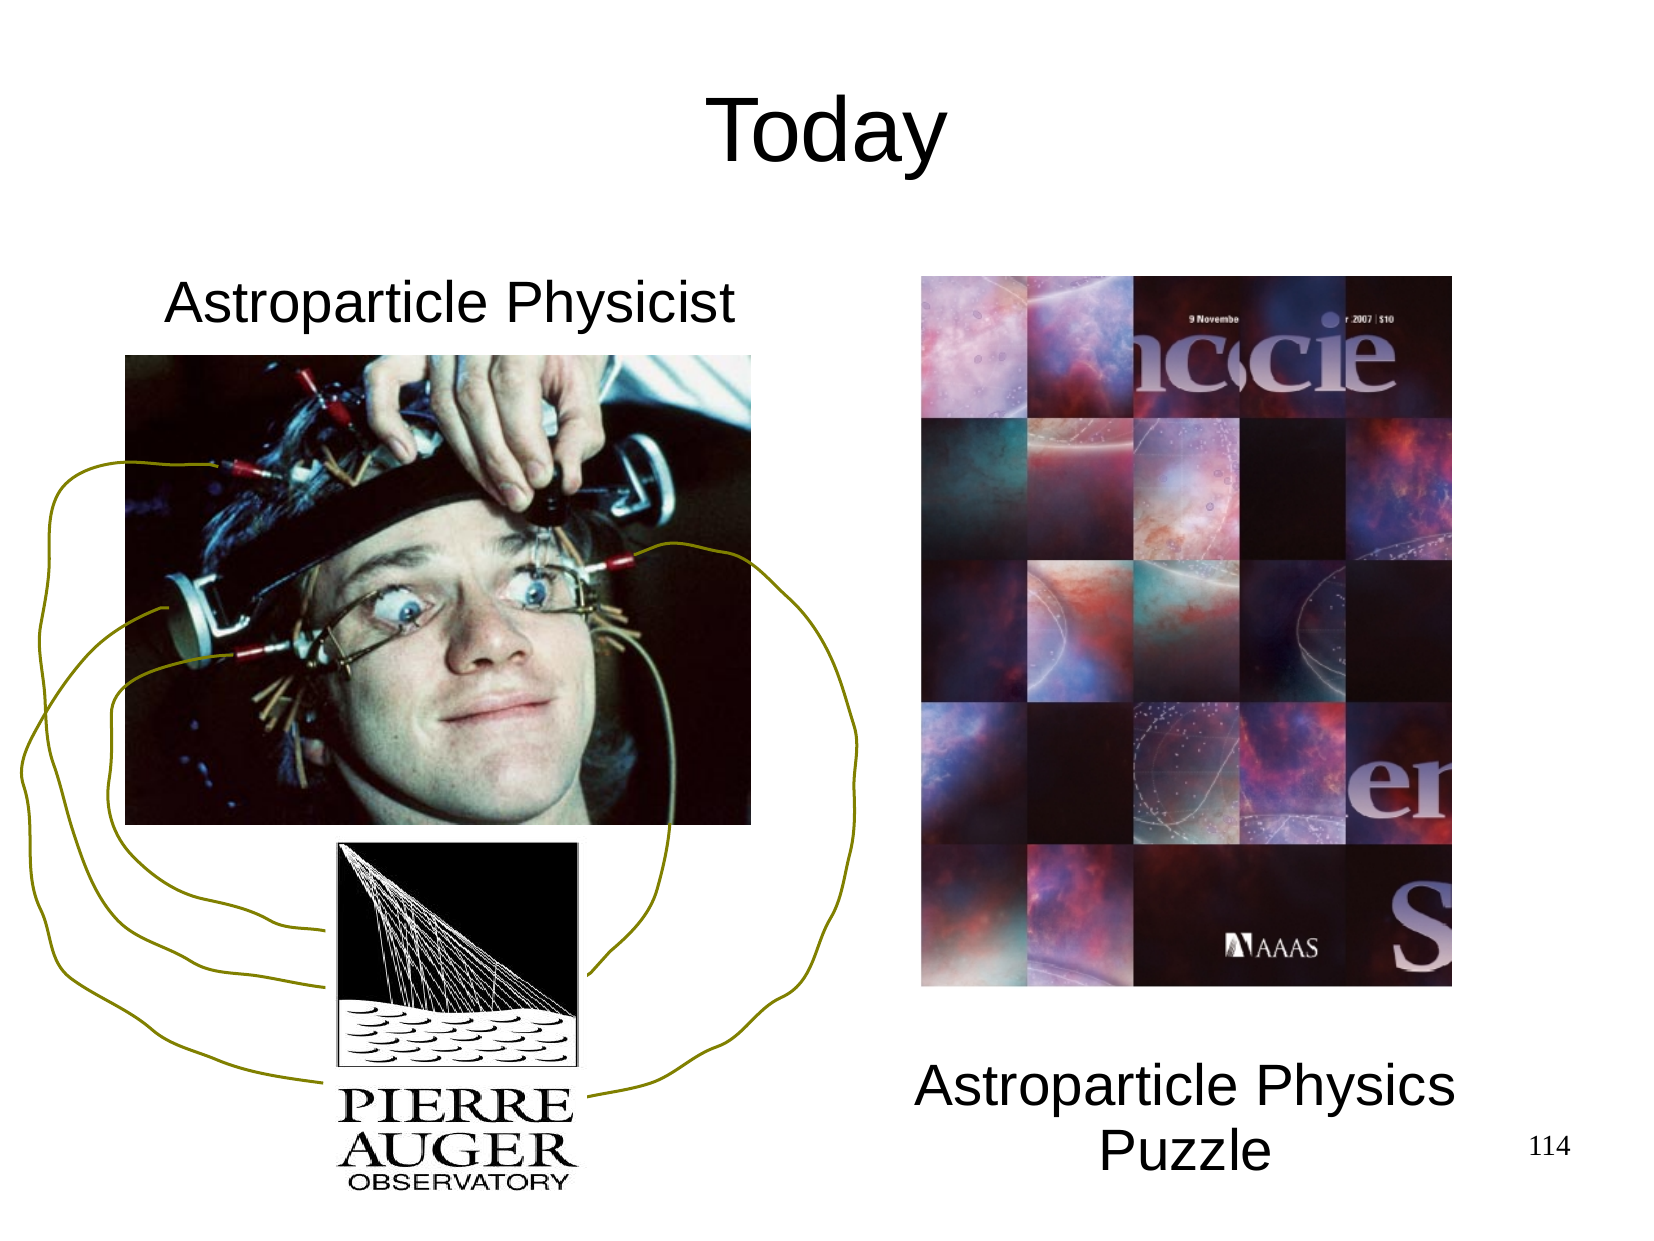

# Today
Astroparticle Physicist
Astroparticle Physics
Puzzle
114